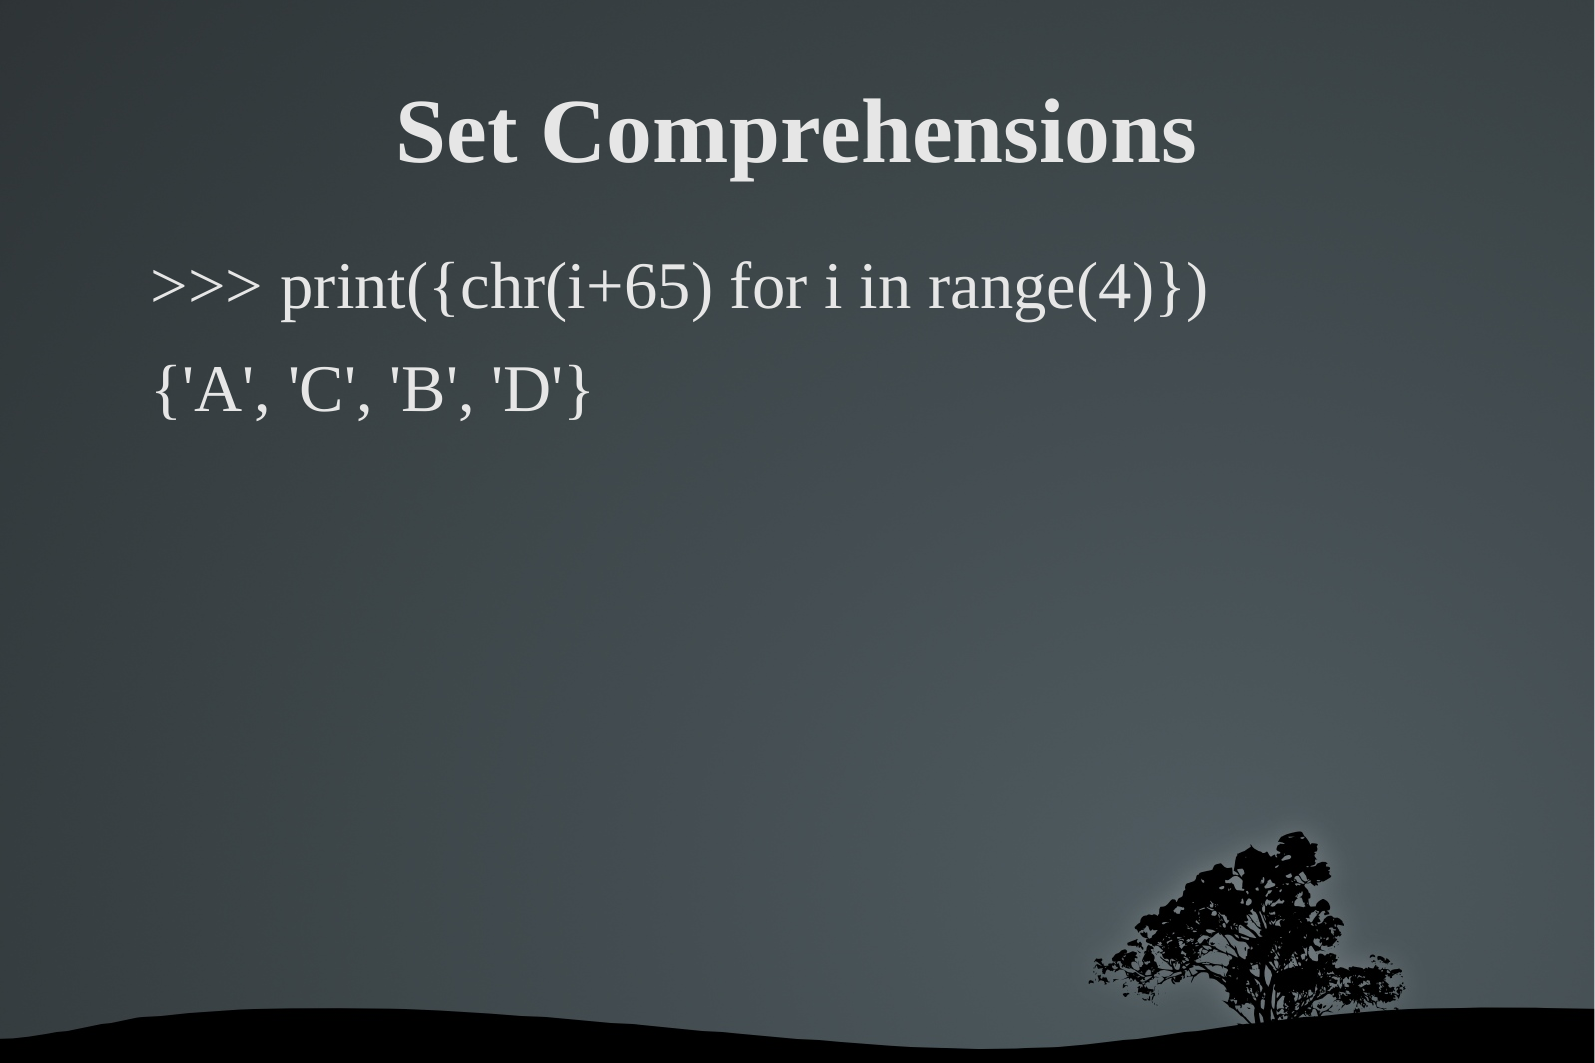

# Set Comprehensions
>>> print({chr(i+65) for i in range(4)})
{'A', 'C', 'B', 'D'}